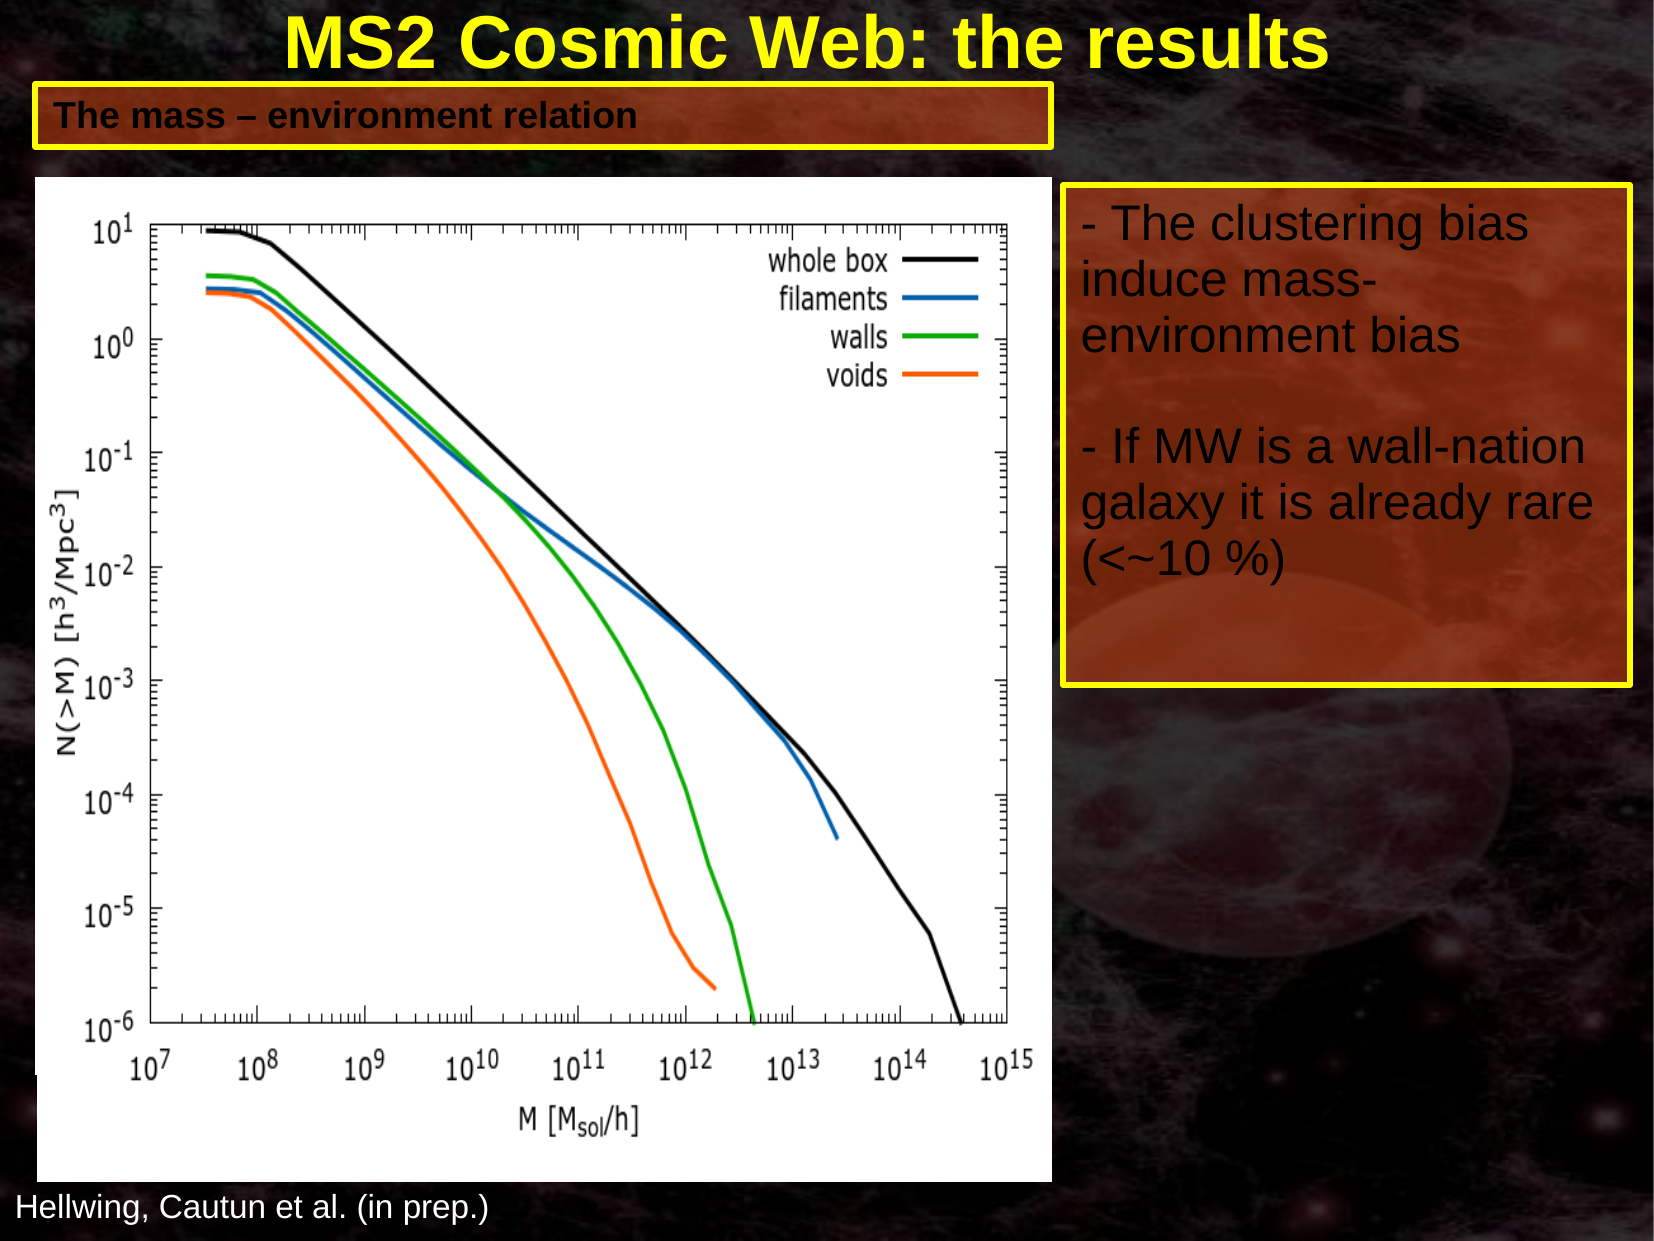

# MS2 Cosmic Web: the results
The mass – environment relation
- The clustering bias induce mass-environment bias
- If MW is a wall-nation galaxy it is already rare (<~10 %)
Hellwing, Cautun et al. (in prep.)